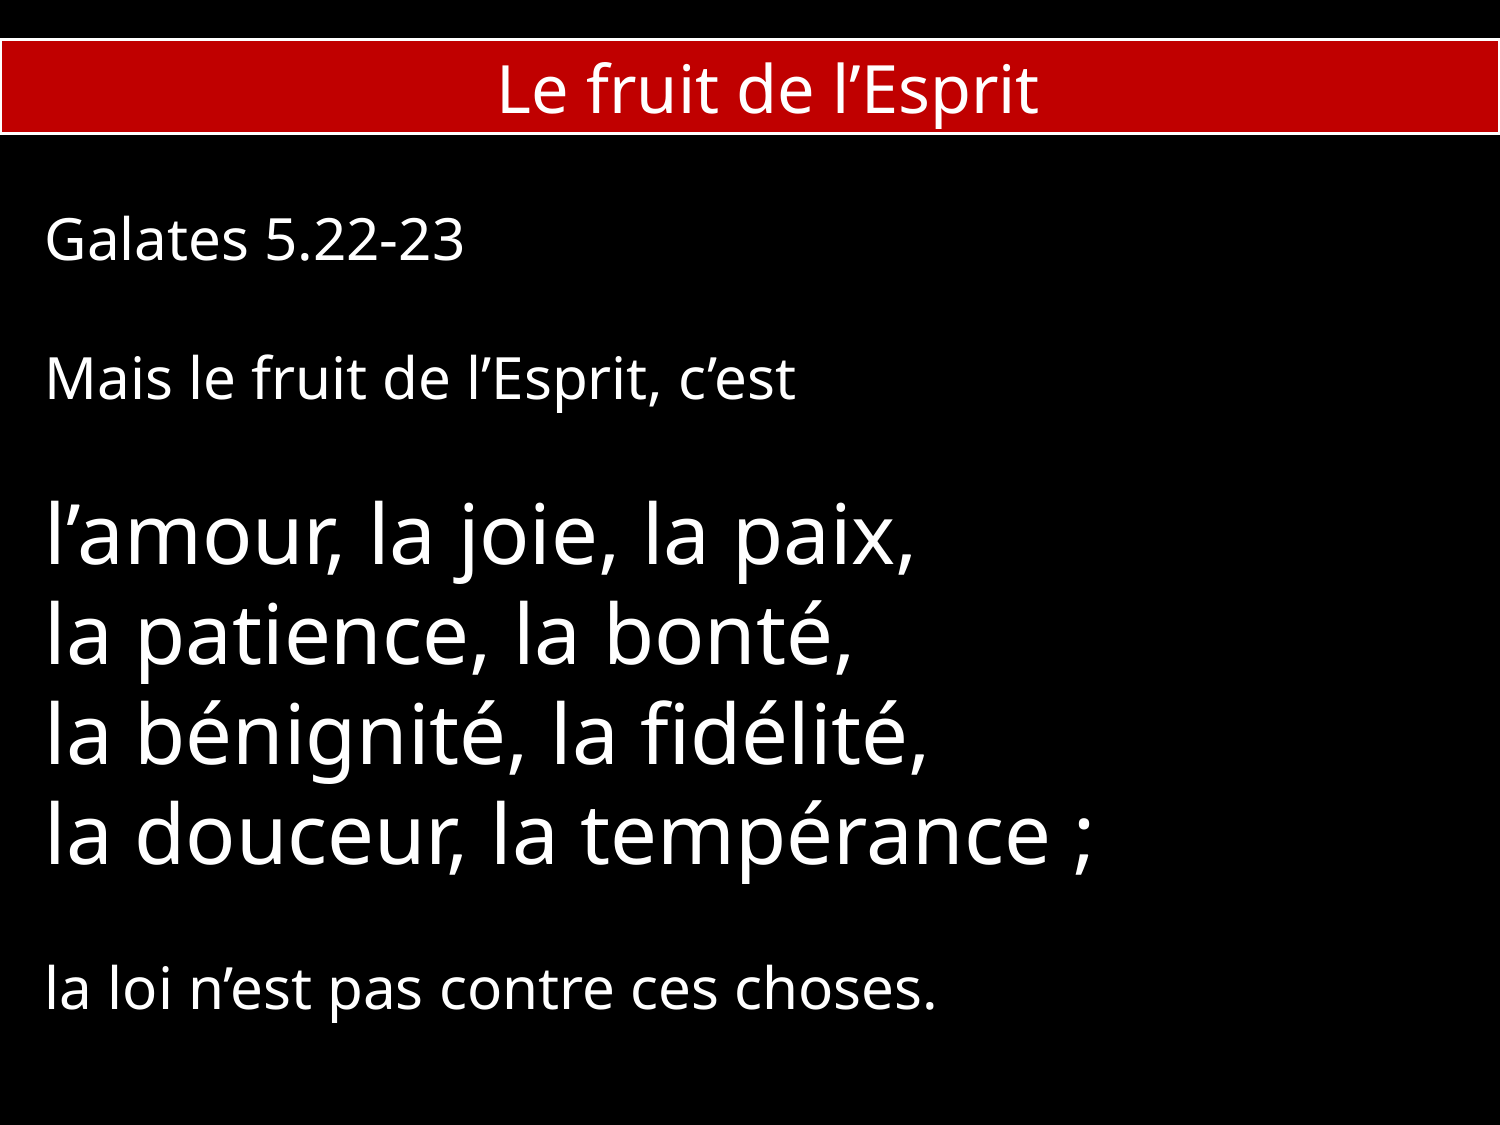

Le fruit de l’Esprit
Galates 5.22-23
Mais le fruit de l’Esprit, c’est
l’amour, la joie, la paix,
la patience, la bonté,
la bénignité, la fidélité,
la douceur, la tempérance ;
la loi n’est pas contre ces choses.